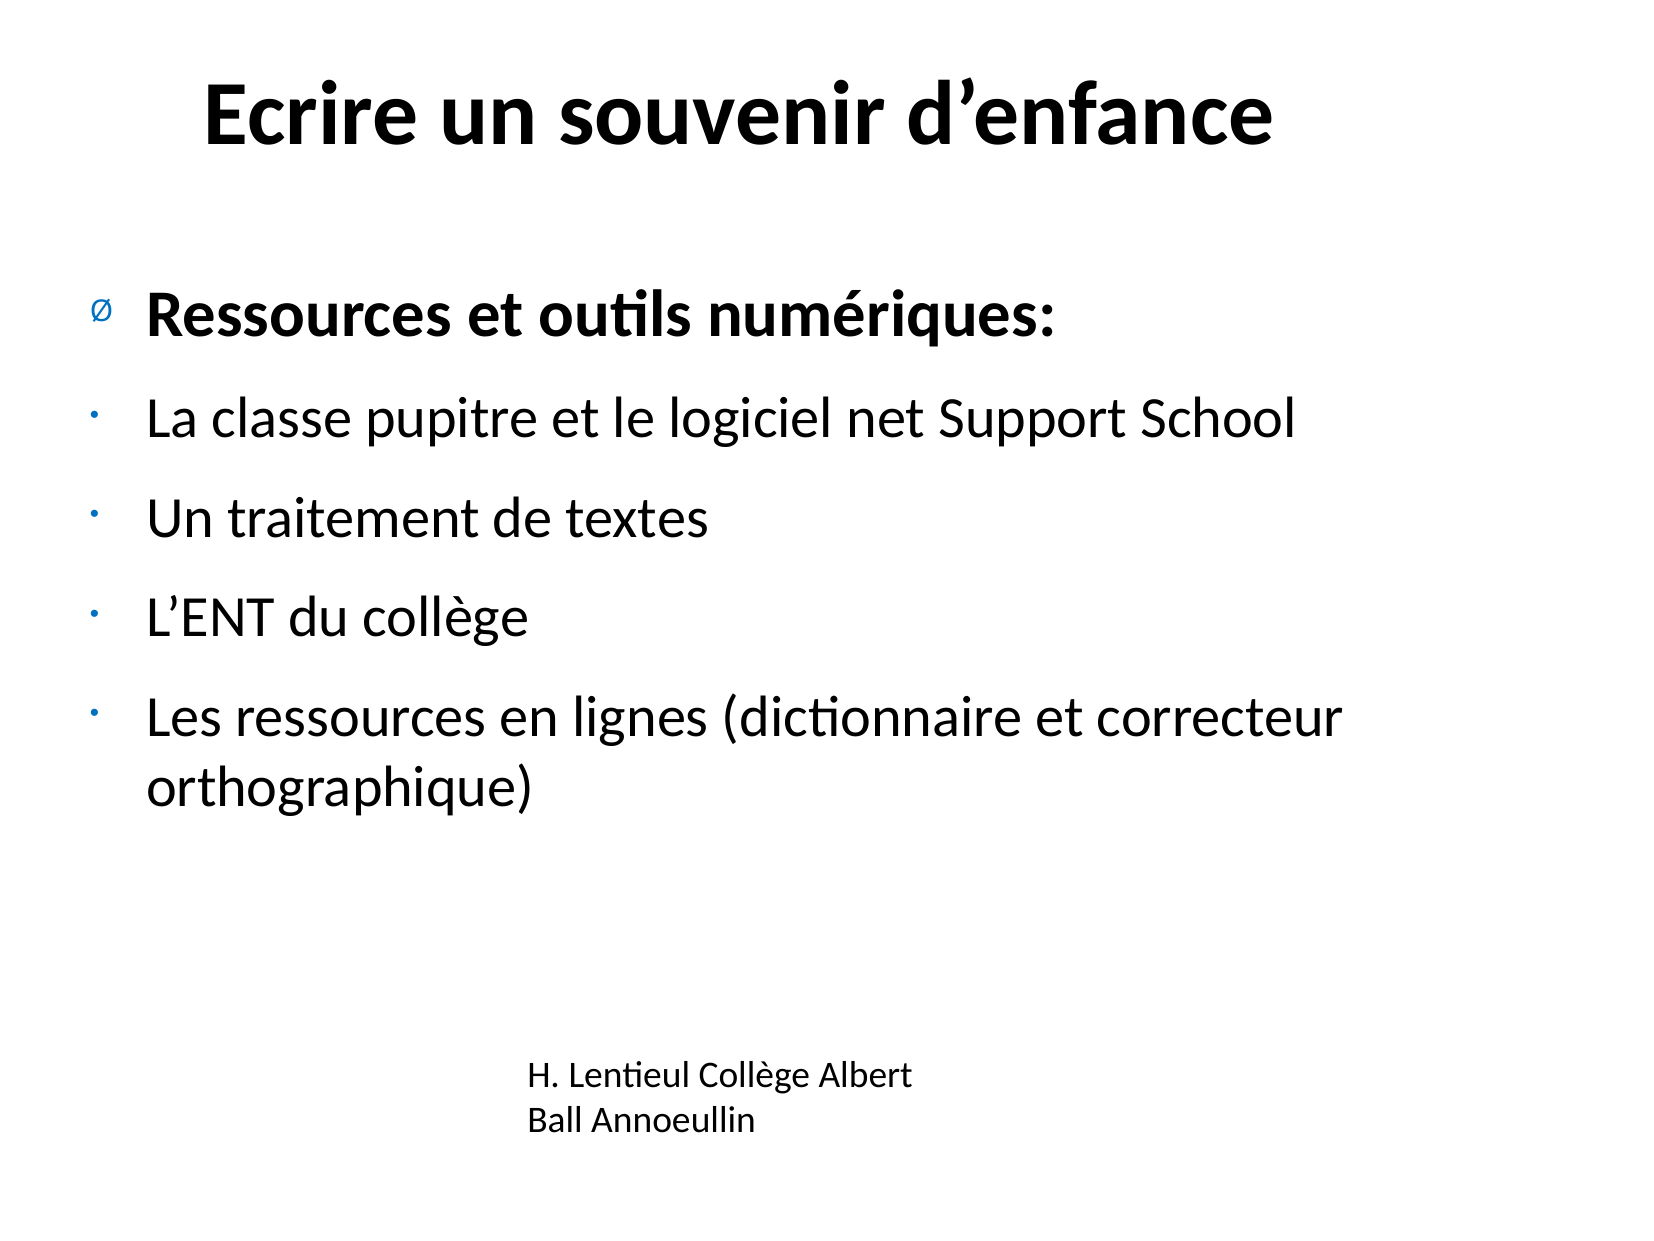

# Ecrire un souvenir d’enfance
Ressources et outils numériques:
La classe pupitre et le logiciel net Support School
Un traitement de textes
L’ENT du collège
Les ressources en lignes (dictionnaire et correcteur orthographique)
H. Lentieul Collège Albert Ball Annoeullin